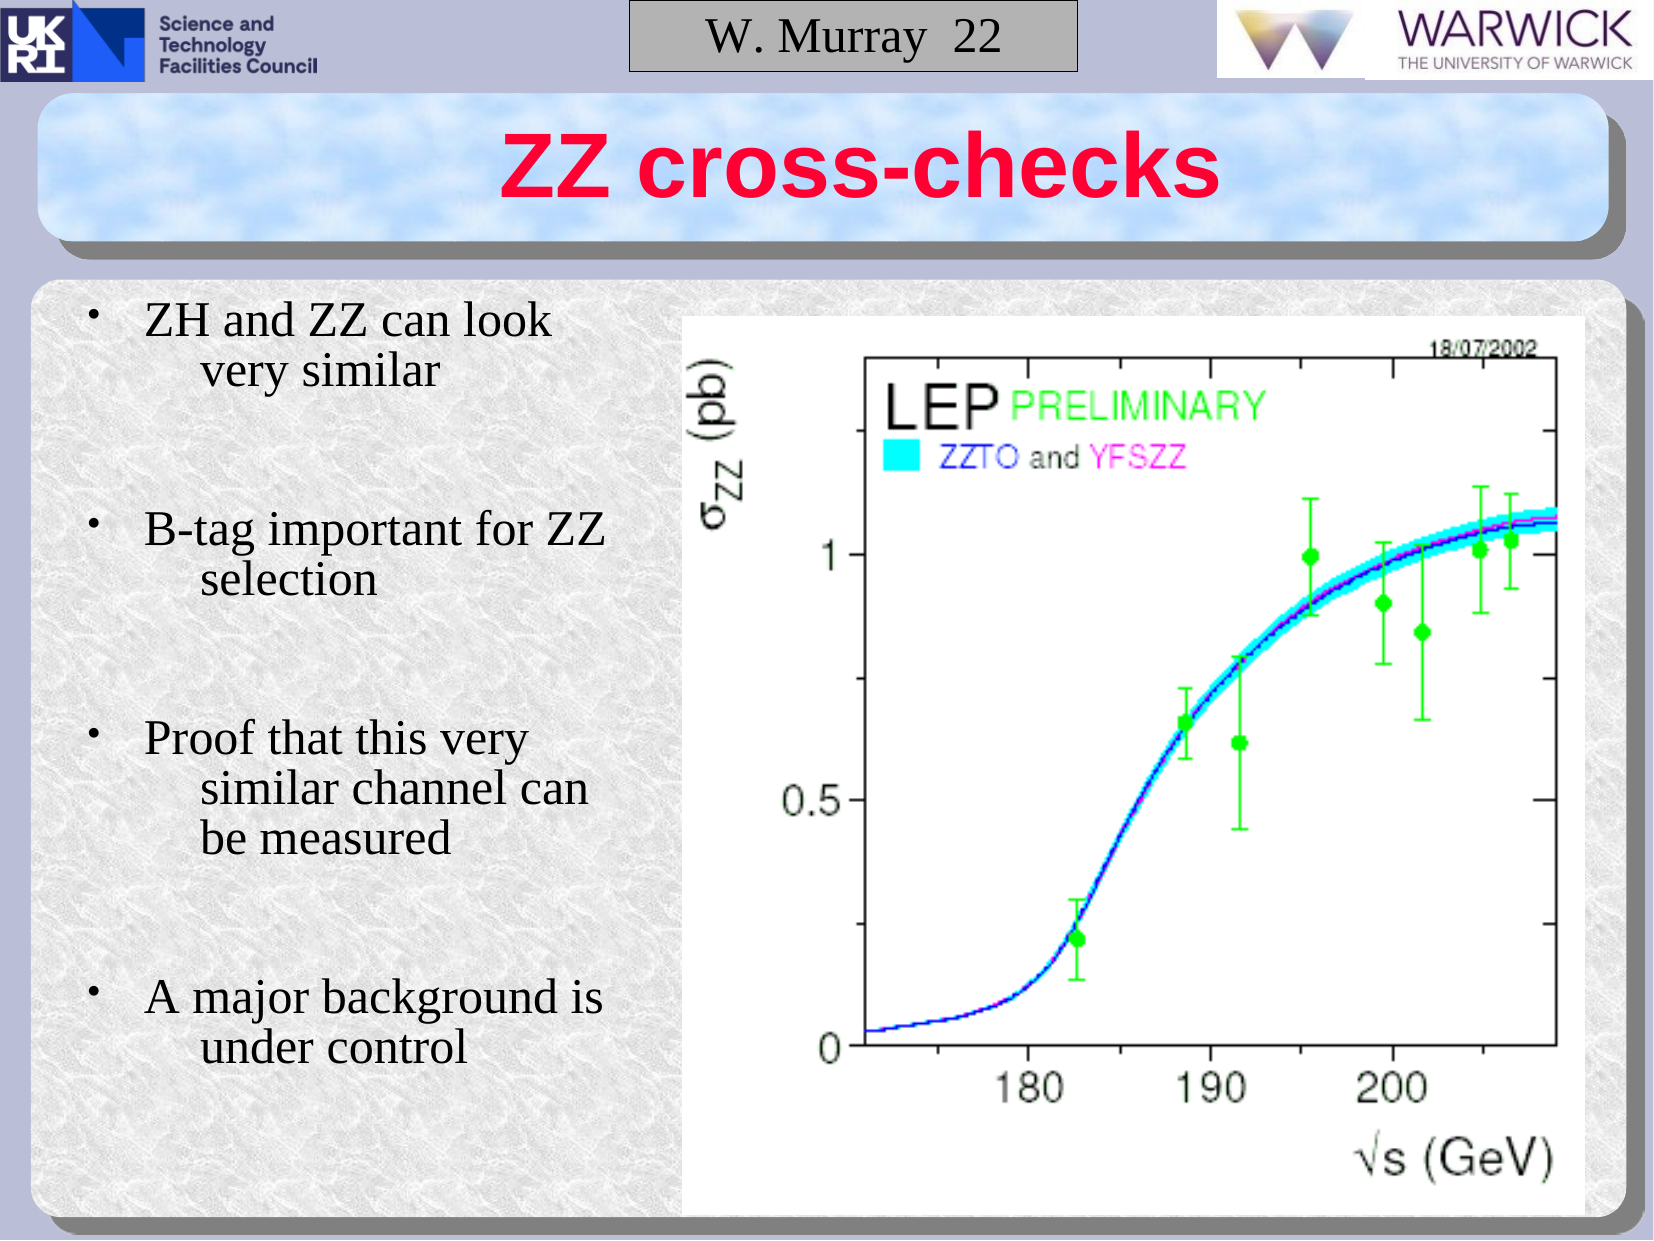

# ZZ cross-checks
ZH and ZZ can look very similar
B-tag important for ZZ selection
Proof that this very similar channel can be measured
A major background is under control